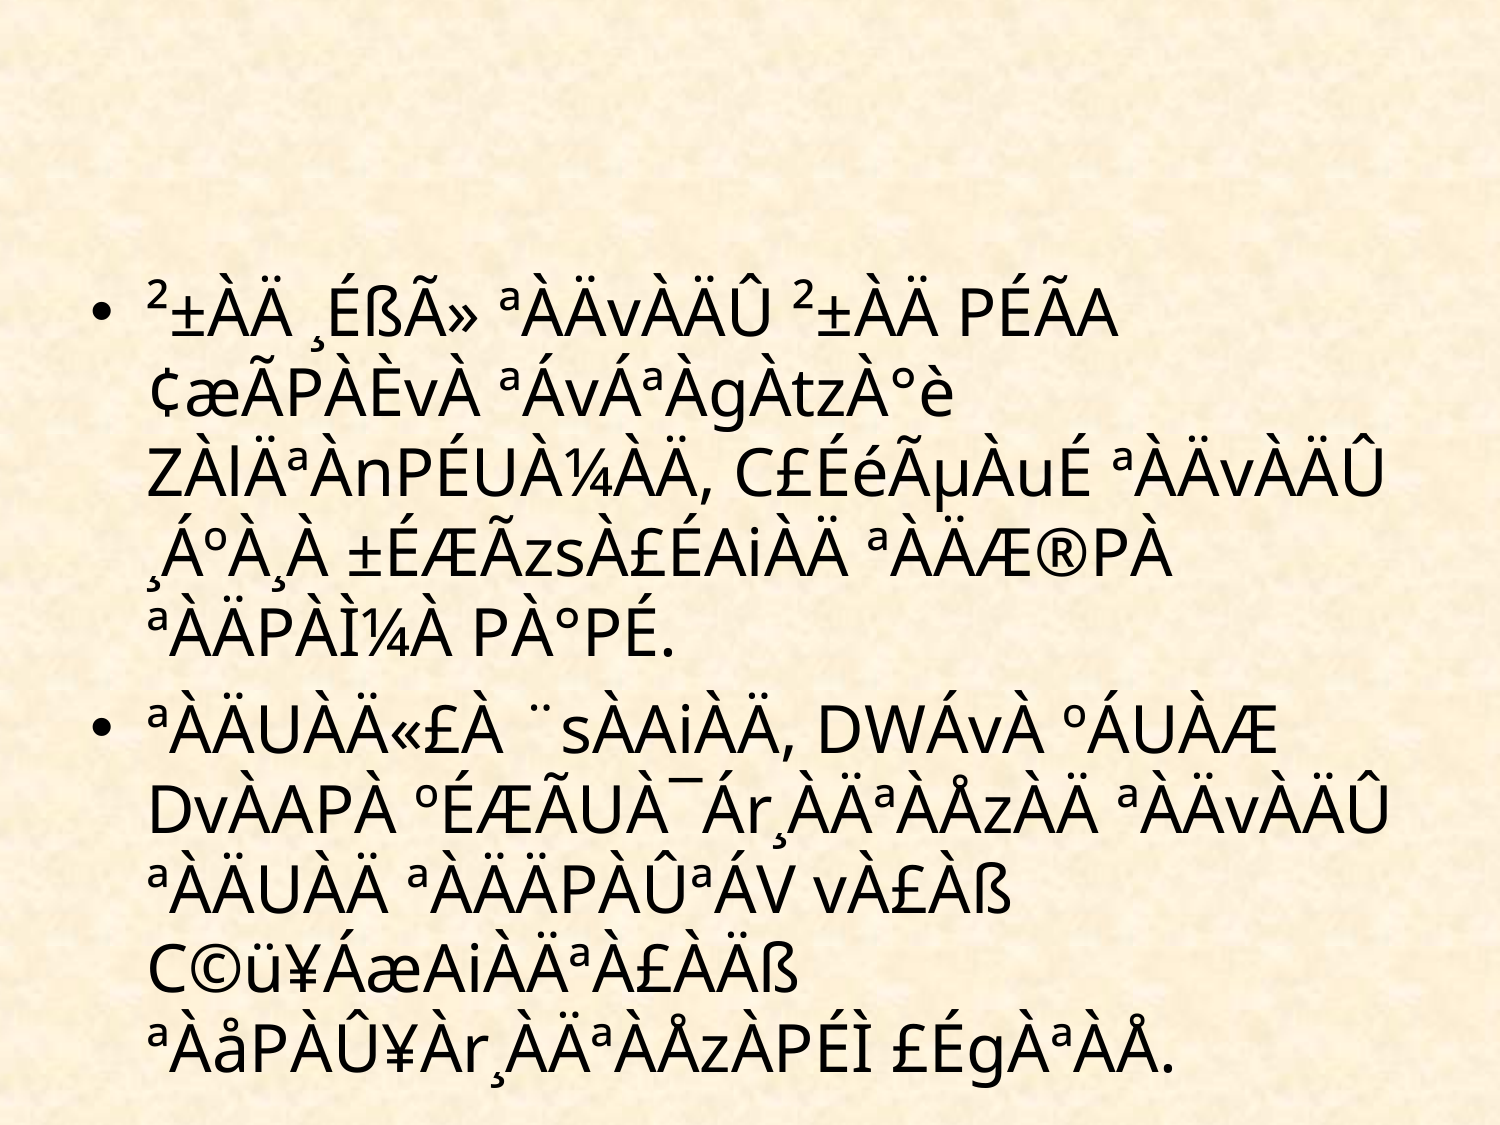

²±ÀÄ ¸ÉßÃ» ªÀÄvÀÄÛ ²±ÀÄ PÉÃA¢æÃPÀÈvÀ ªÁvÁªÀgÀtzÀ°è ZÀlÄªÀnPÉUÀ¼ÀÄ, C£ÉéÃµÀuÉ ªÀÄvÀÄÛ ¸ÁºÀ¸À ±ÉÆÃzsÀ£ÉAiÀÄ ªÀÄÆ®PÀ ªÀÄPÀÌ¼À PÀ°PÉ.
ªÀÄUÀÄ«£À ¨sÀAiÀÄ, DWÁvÀ ºÁUÀÆ DvÀAPÀ ºÉÆÃUÀ¯Ár¸ÀÄªÀÅzÀÄ ªÀÄvÀÄÛ ªÀÄUÀÄ ªÀÄÄPÀÛªÁV vÀ£Àß C©ü¥ÁæAiÀÄªÀ£ÀÄß ªÀåPÀÛ¥Àr¸ÀÄªÀÅzÀPÉÌ £ÉgÀªÀÅ.